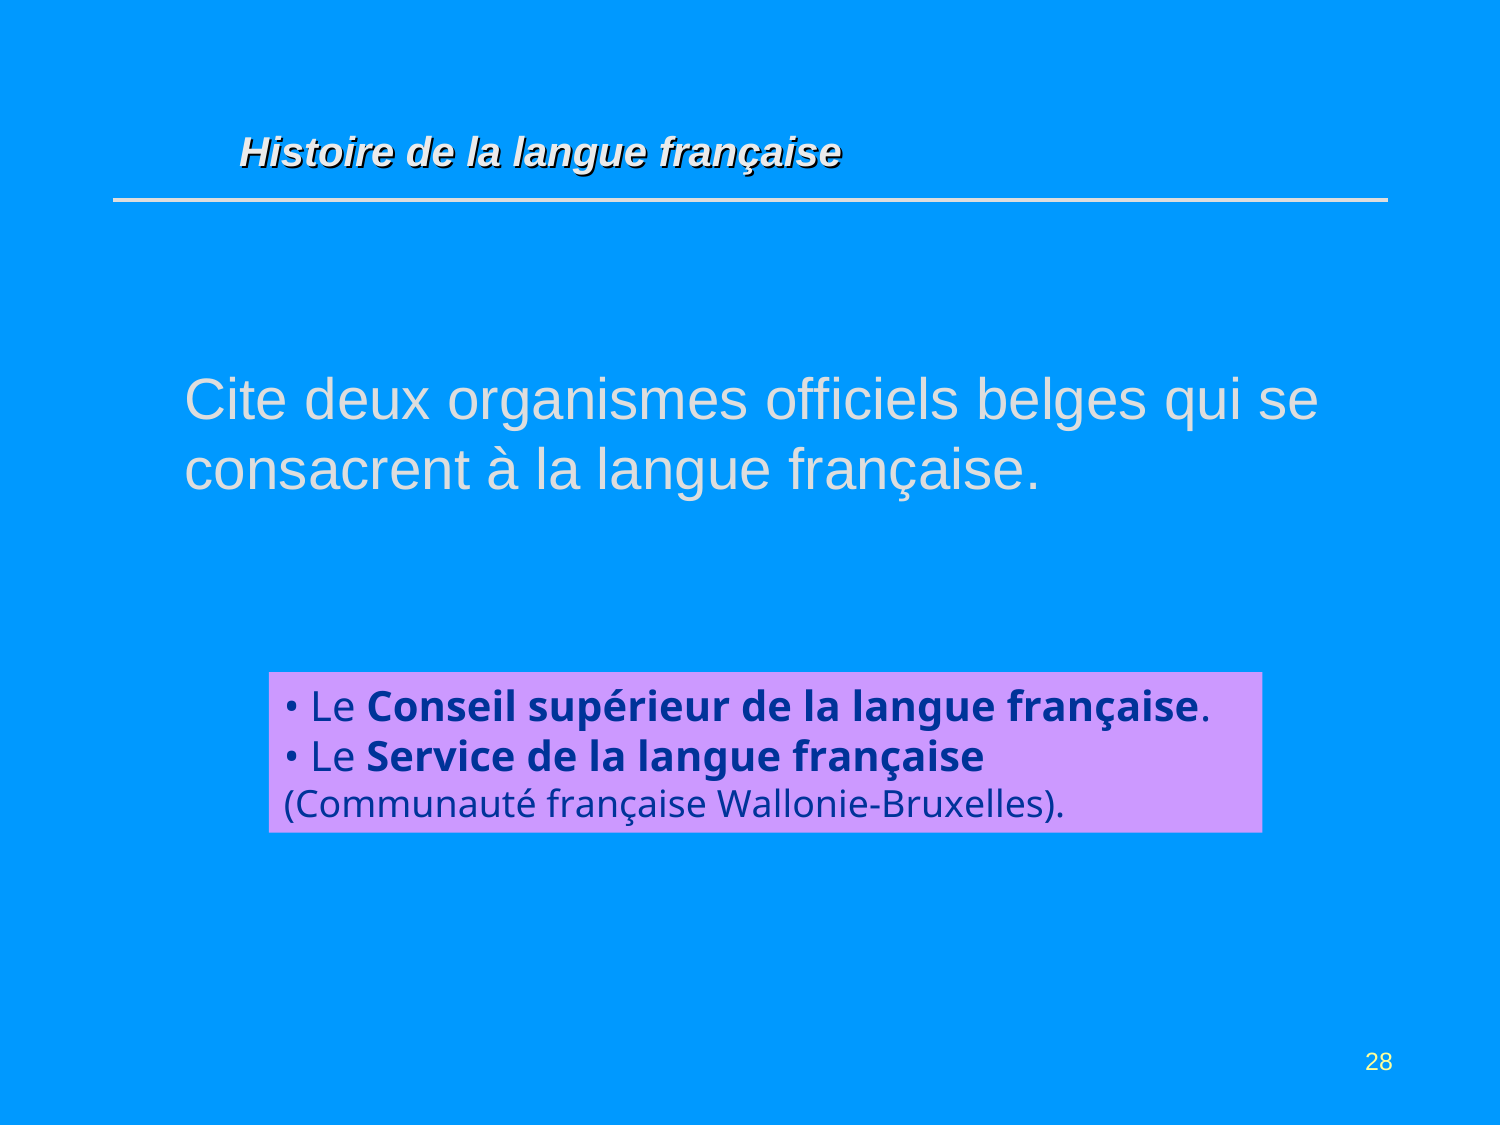

Histoire de la langue française
Cite deux organismes officiels belges qui se consacrent à la langue française.
 Le Conseil supérieur de la langue française.
 Le Service de la langue française
(Communauté française Wallonie-Bruxelles).
28